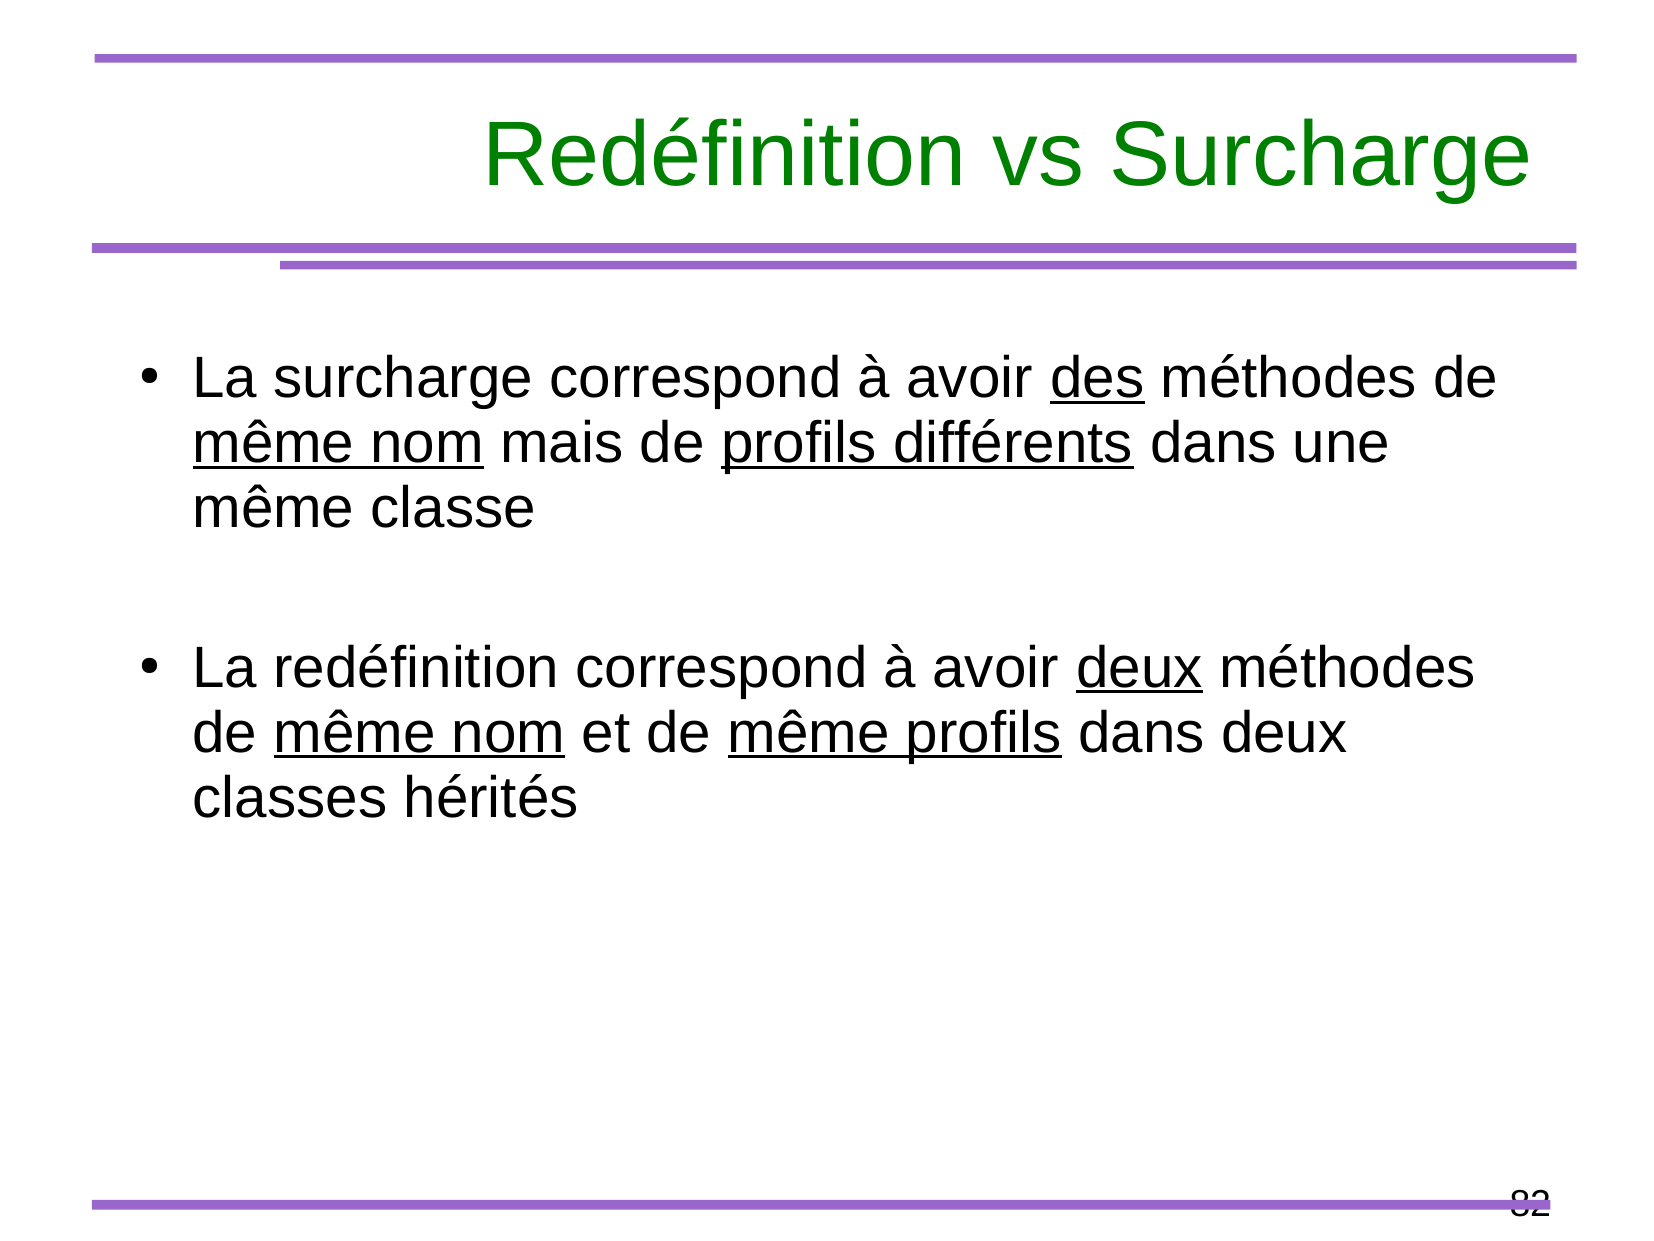

# Redéfinition vs Surcharge
La surcharge correspond à avoir des méthodes de même nom mais de profils différents dans une même classe
La redéfinition correspond à avoir deux méthodes de même nom et de même profils dans deux classes hérités